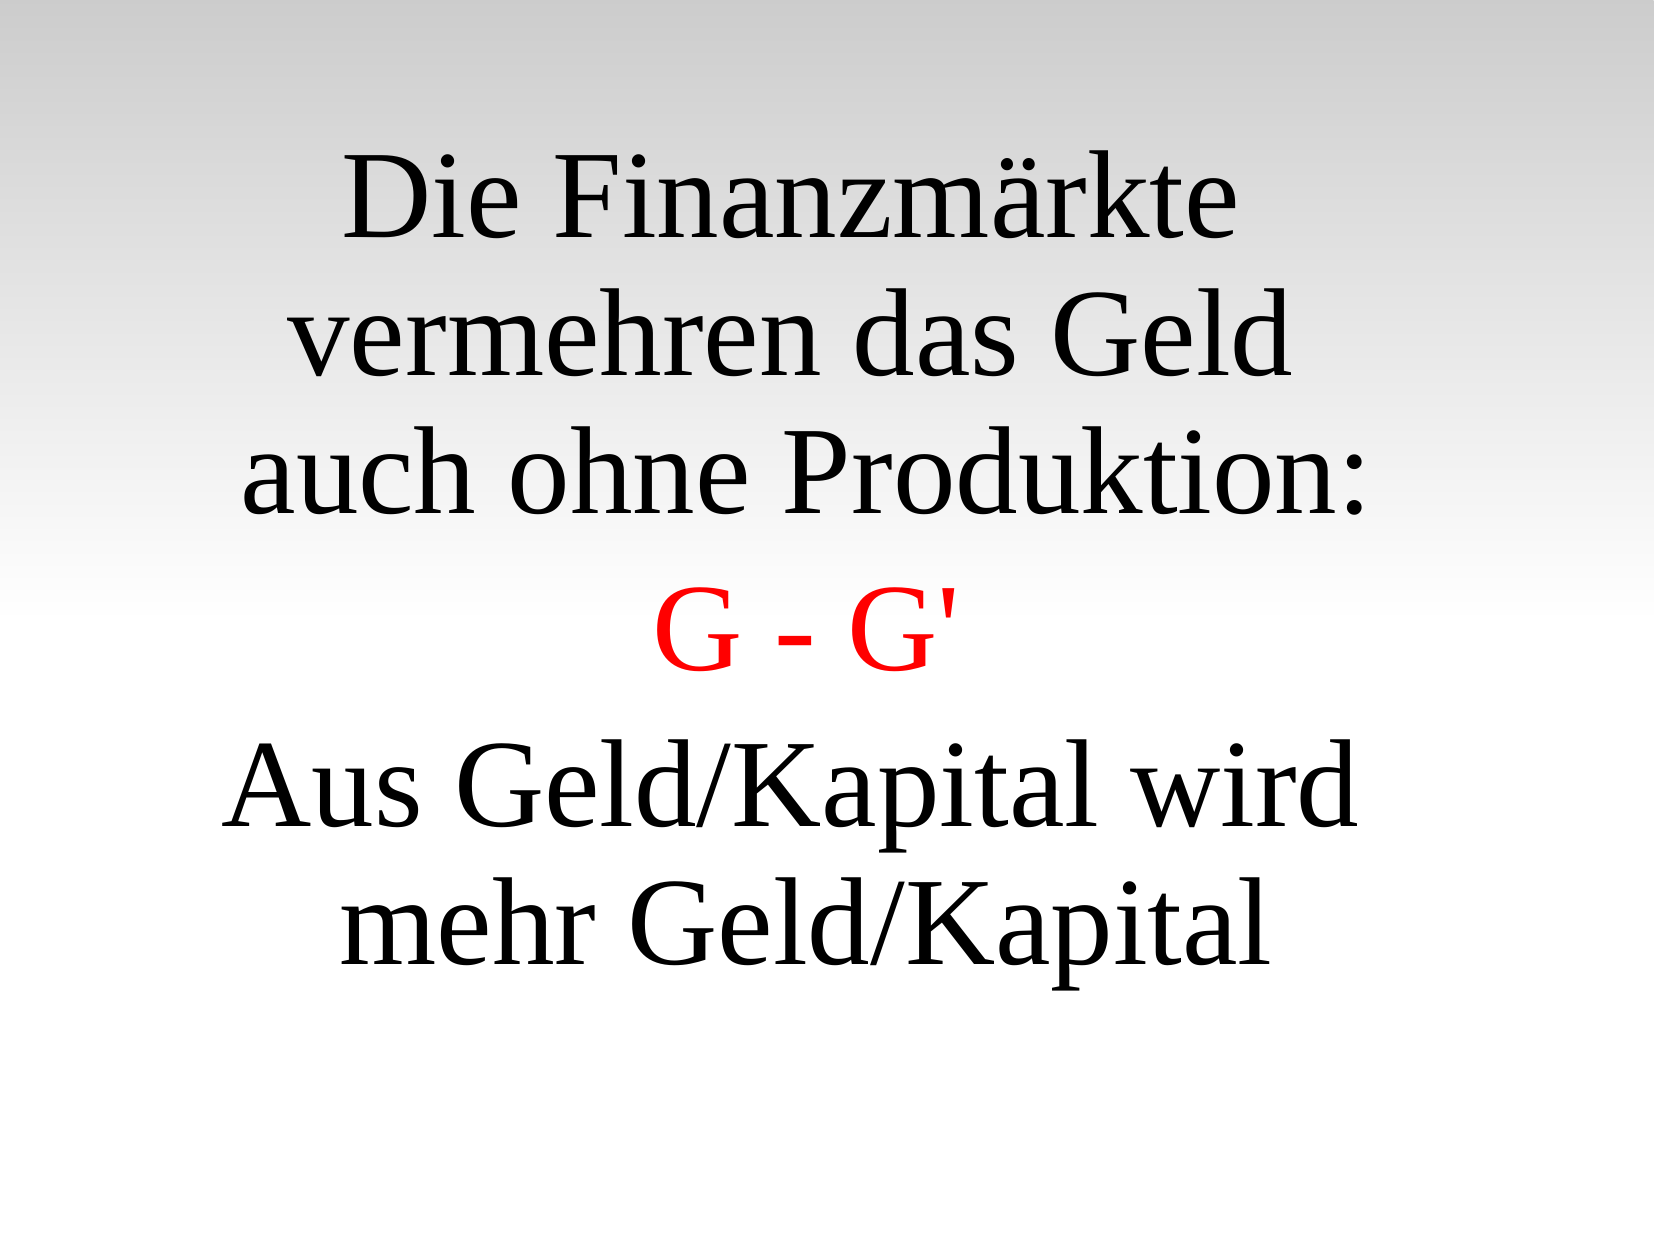

Die Finanzmärkte
vermehren das Geld
auch ohne Produktion:
G - G'
Aus Geld/Kapital wird
mehr Geld/Kapital